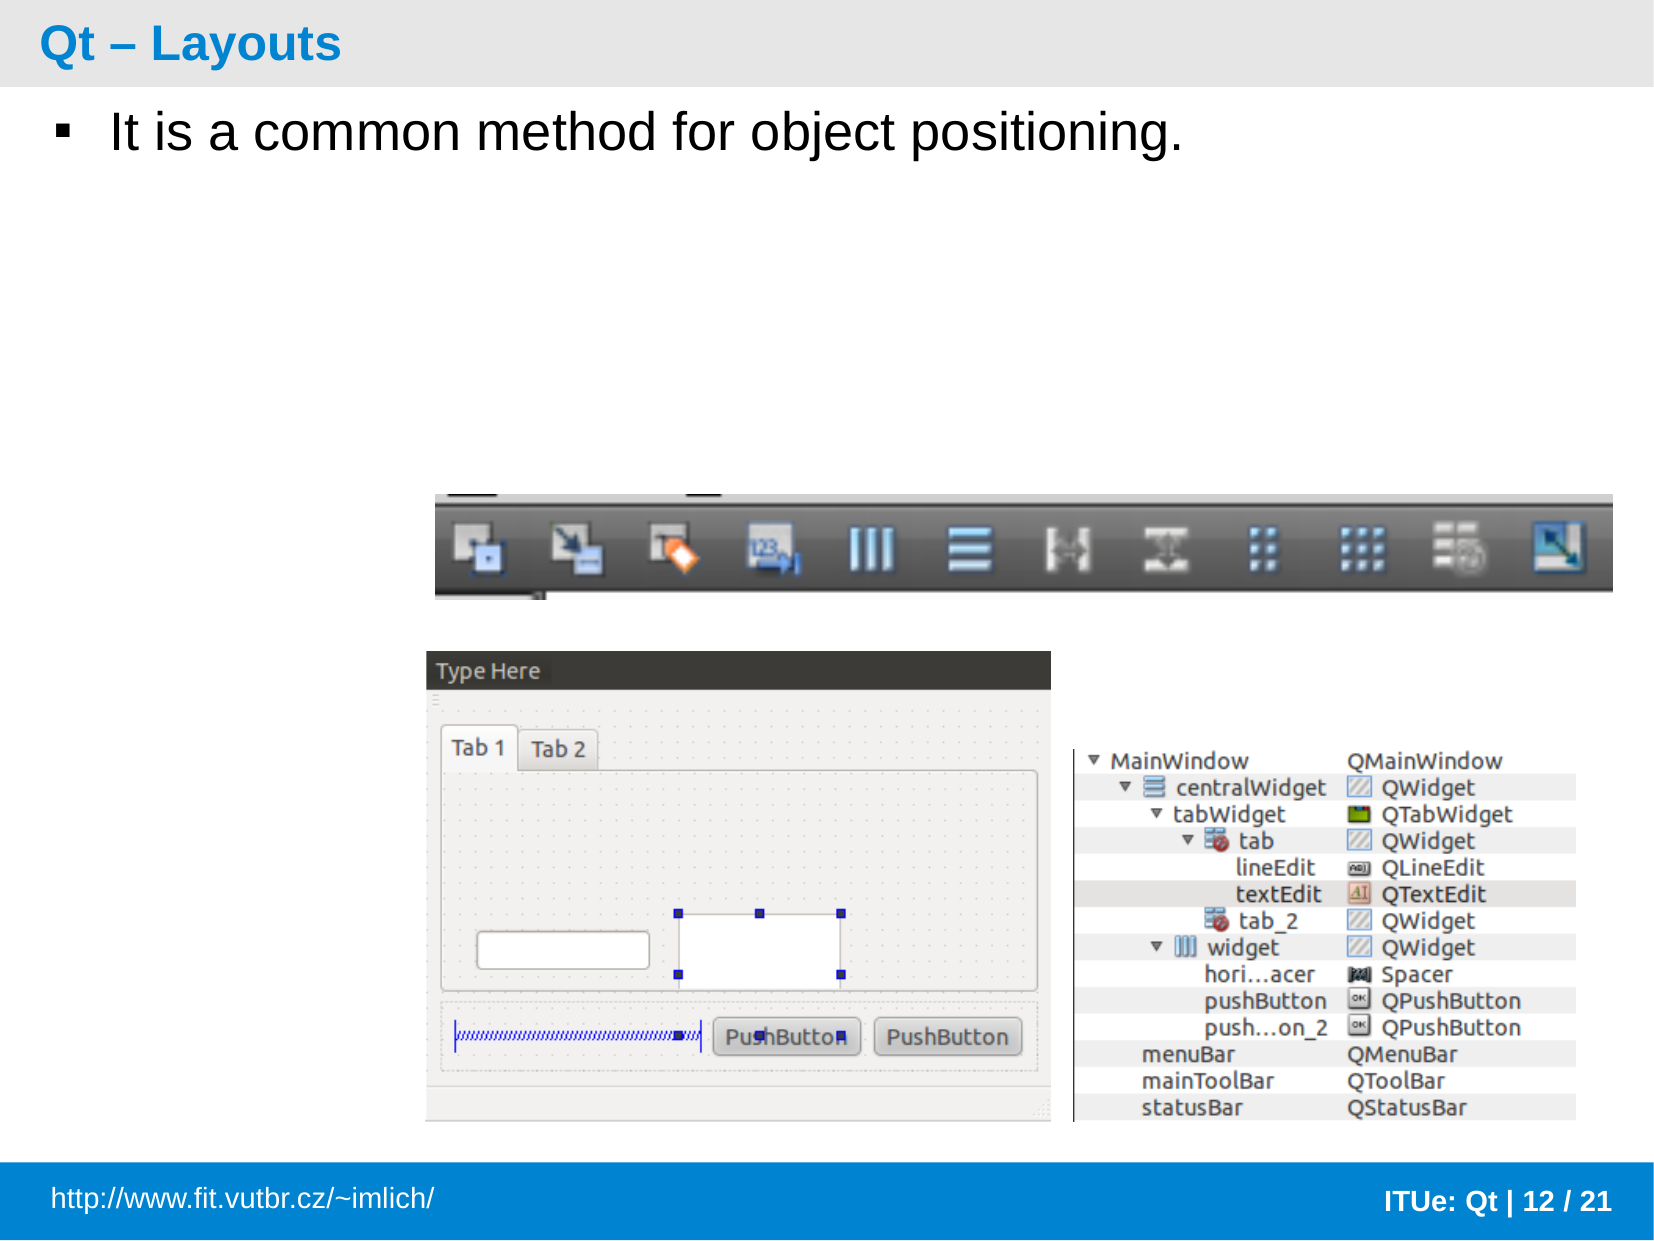

# Qt – Layouts
It is a common method for object positioning.